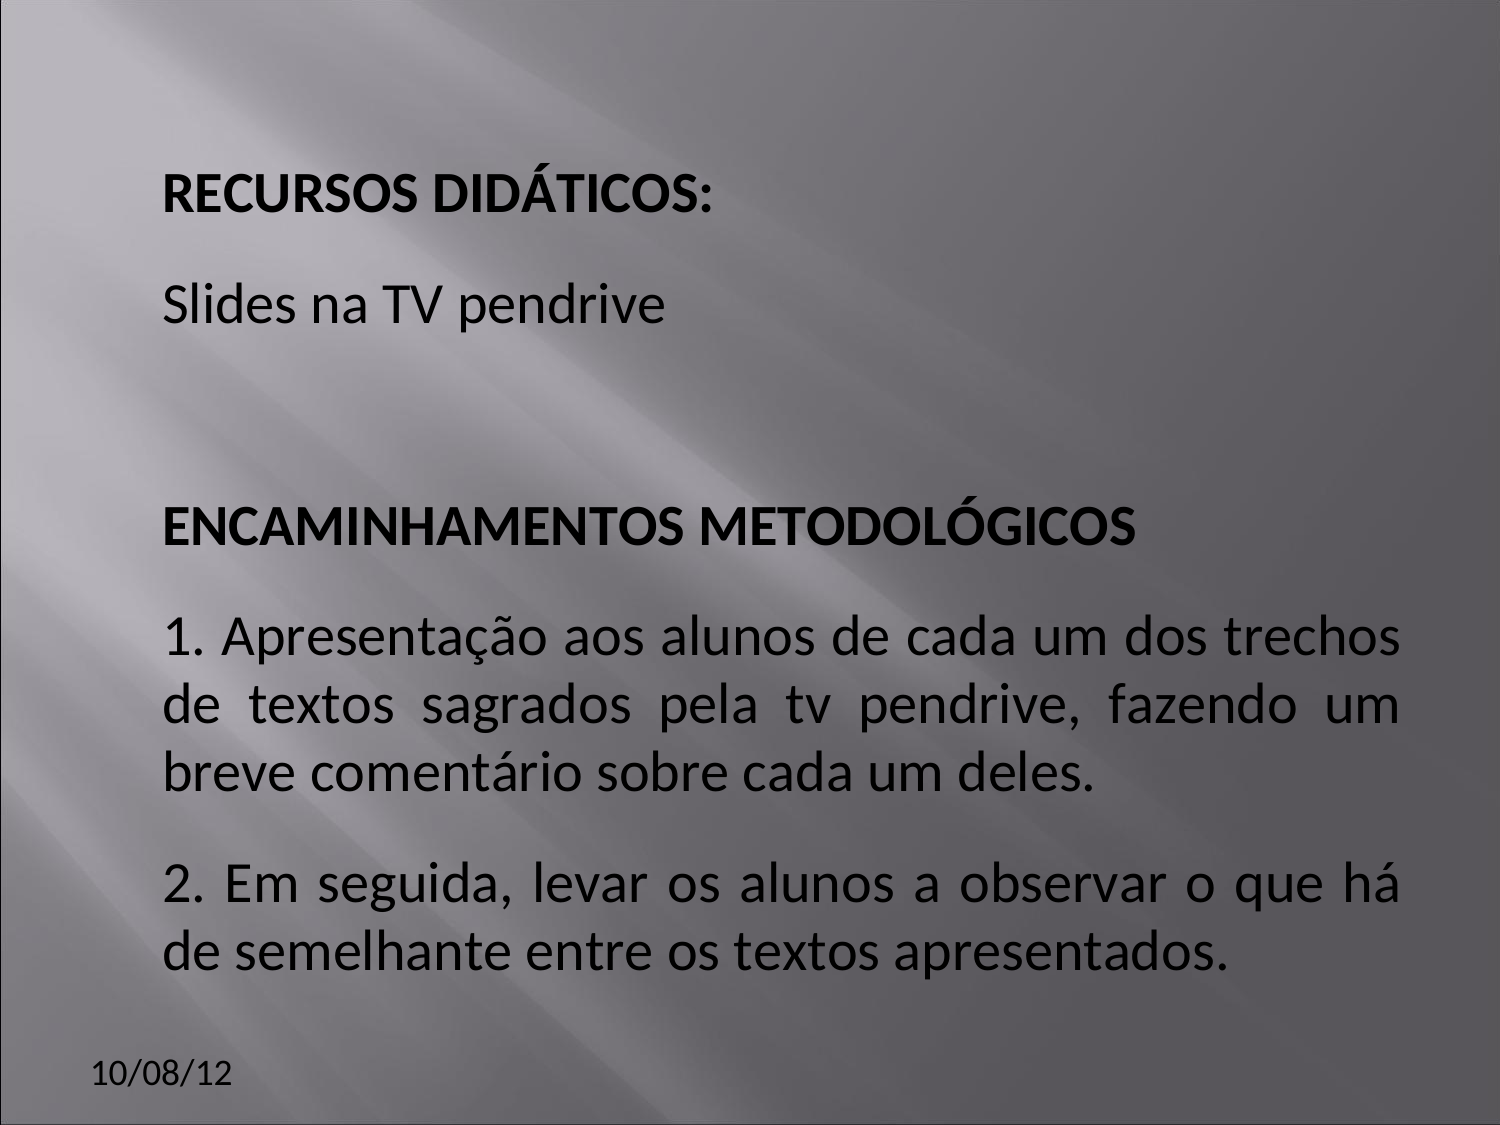

RECURSOS DIDÁTICOS:
Slides na TV pendrive
ENCAMINHAMENTOS METODOLÓGICOS
 Apresentação aos alunos de cada um dos trechos de textos sagrados pela tv pendrive, fazendo um breve comentário sobre cada um deles.
 Em seguida, levar os alunos a observar o que há de semelhante entre os textos apresentados.
10/08/12